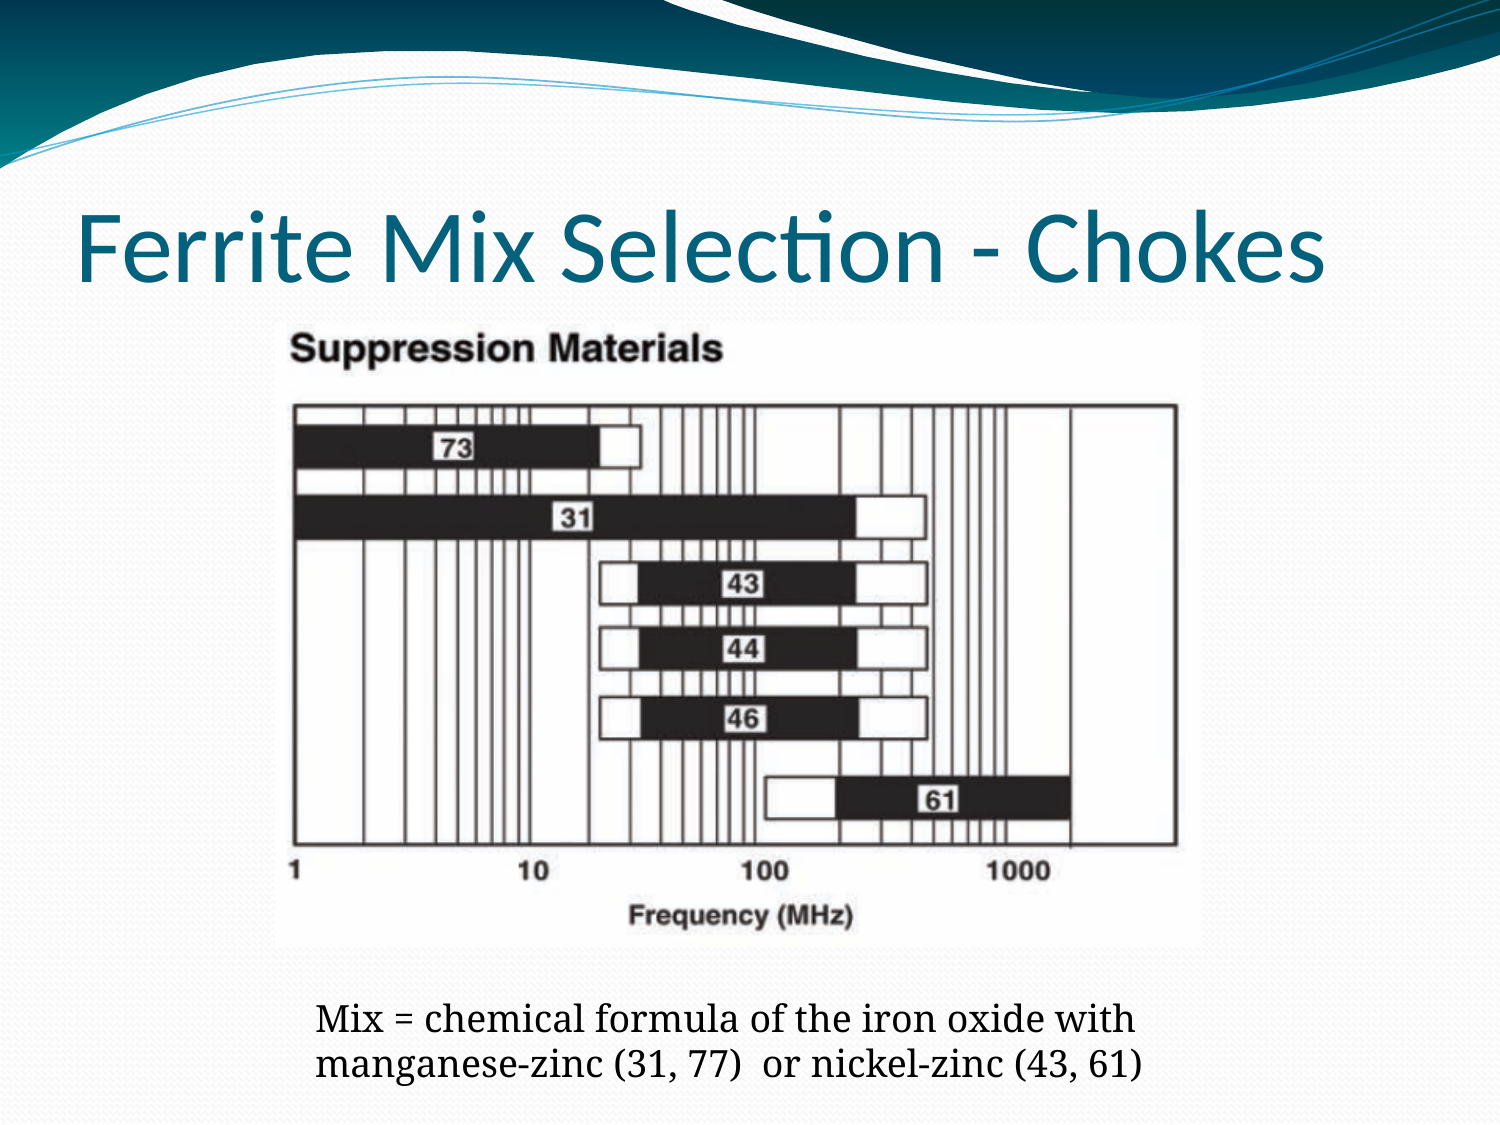

# Ferrite Mix Selection - Chokes
Mix = chemical formula of the iron oxide with manganese-zinc (31, 77) or nickel-zinc (43, 61)